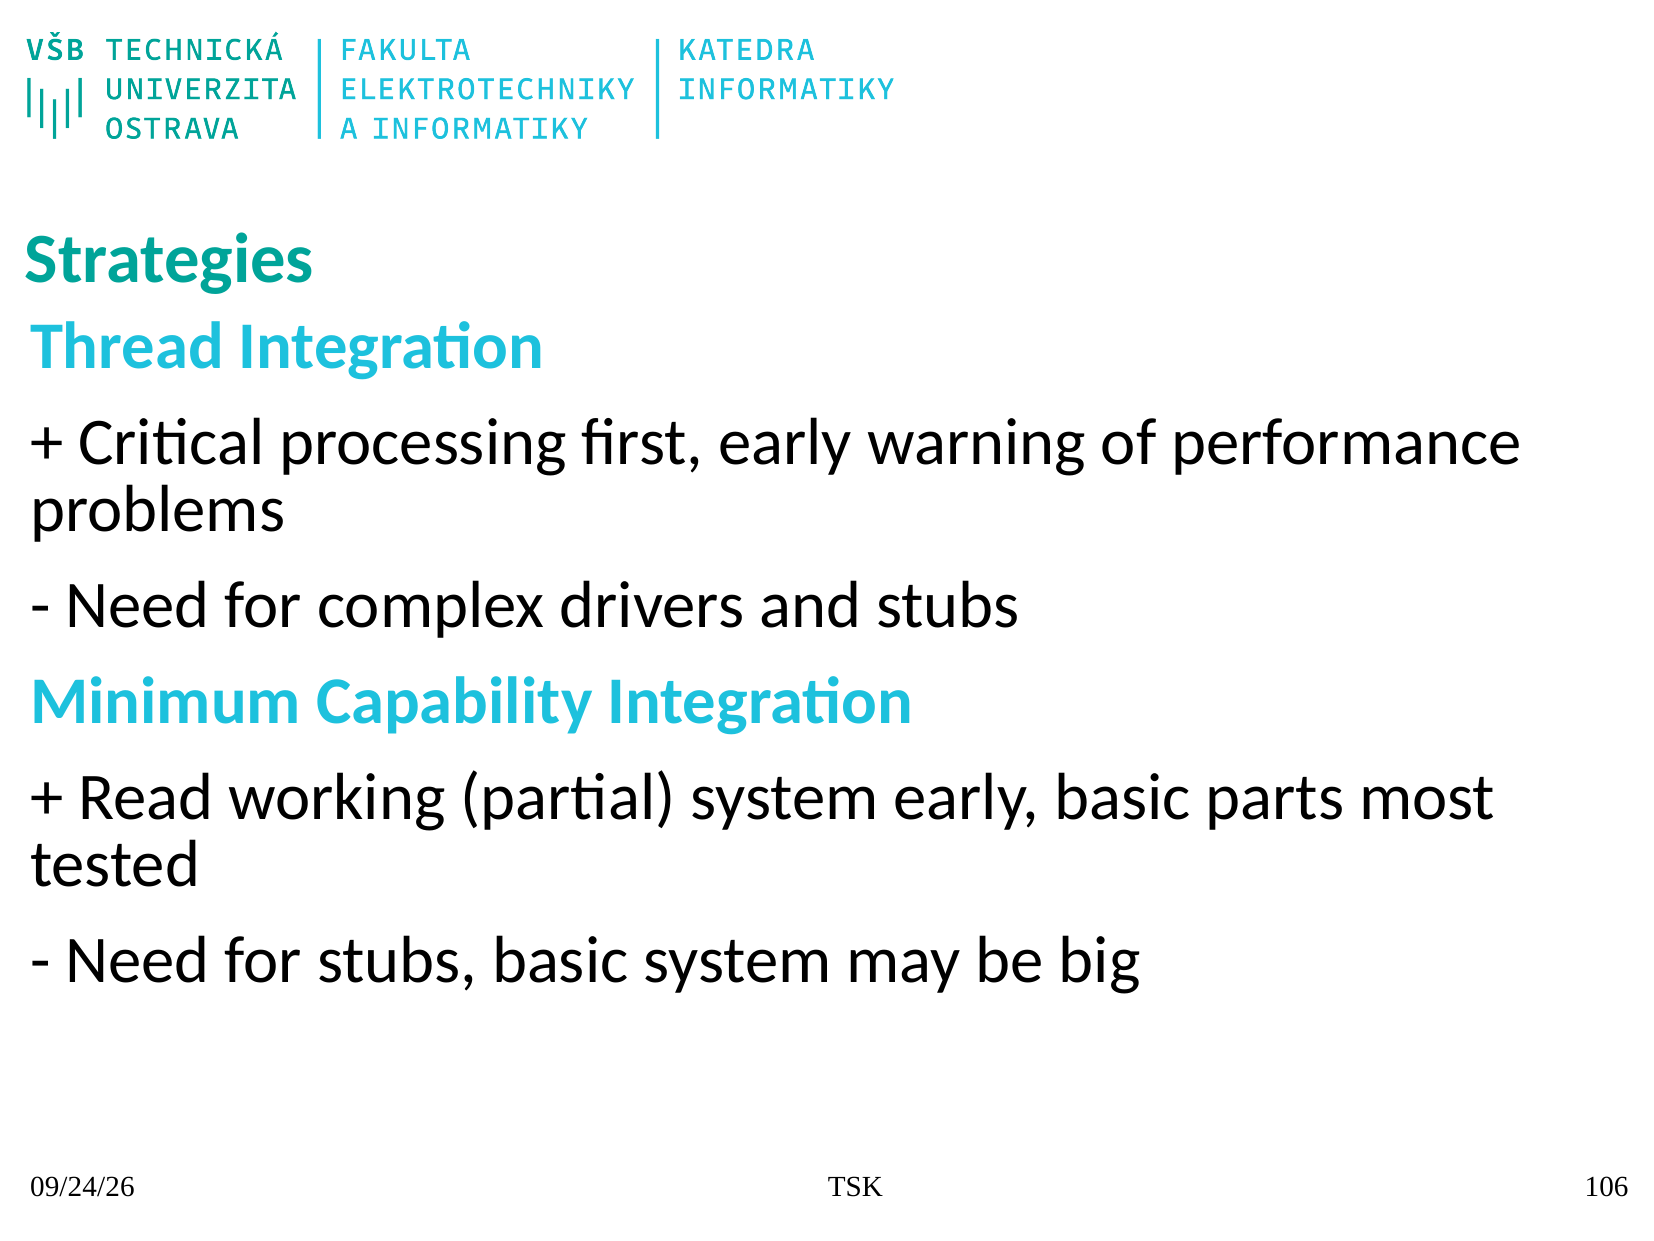

# Strategies
Thread Integration
+ Critical processing first, early warning of performance problems
- Need for complex drivers and stubs
Minimum Capability Integration
+ Read working (partial) system early, basic parts most tested
- Need for stubs, basic system may be big
TSK
106